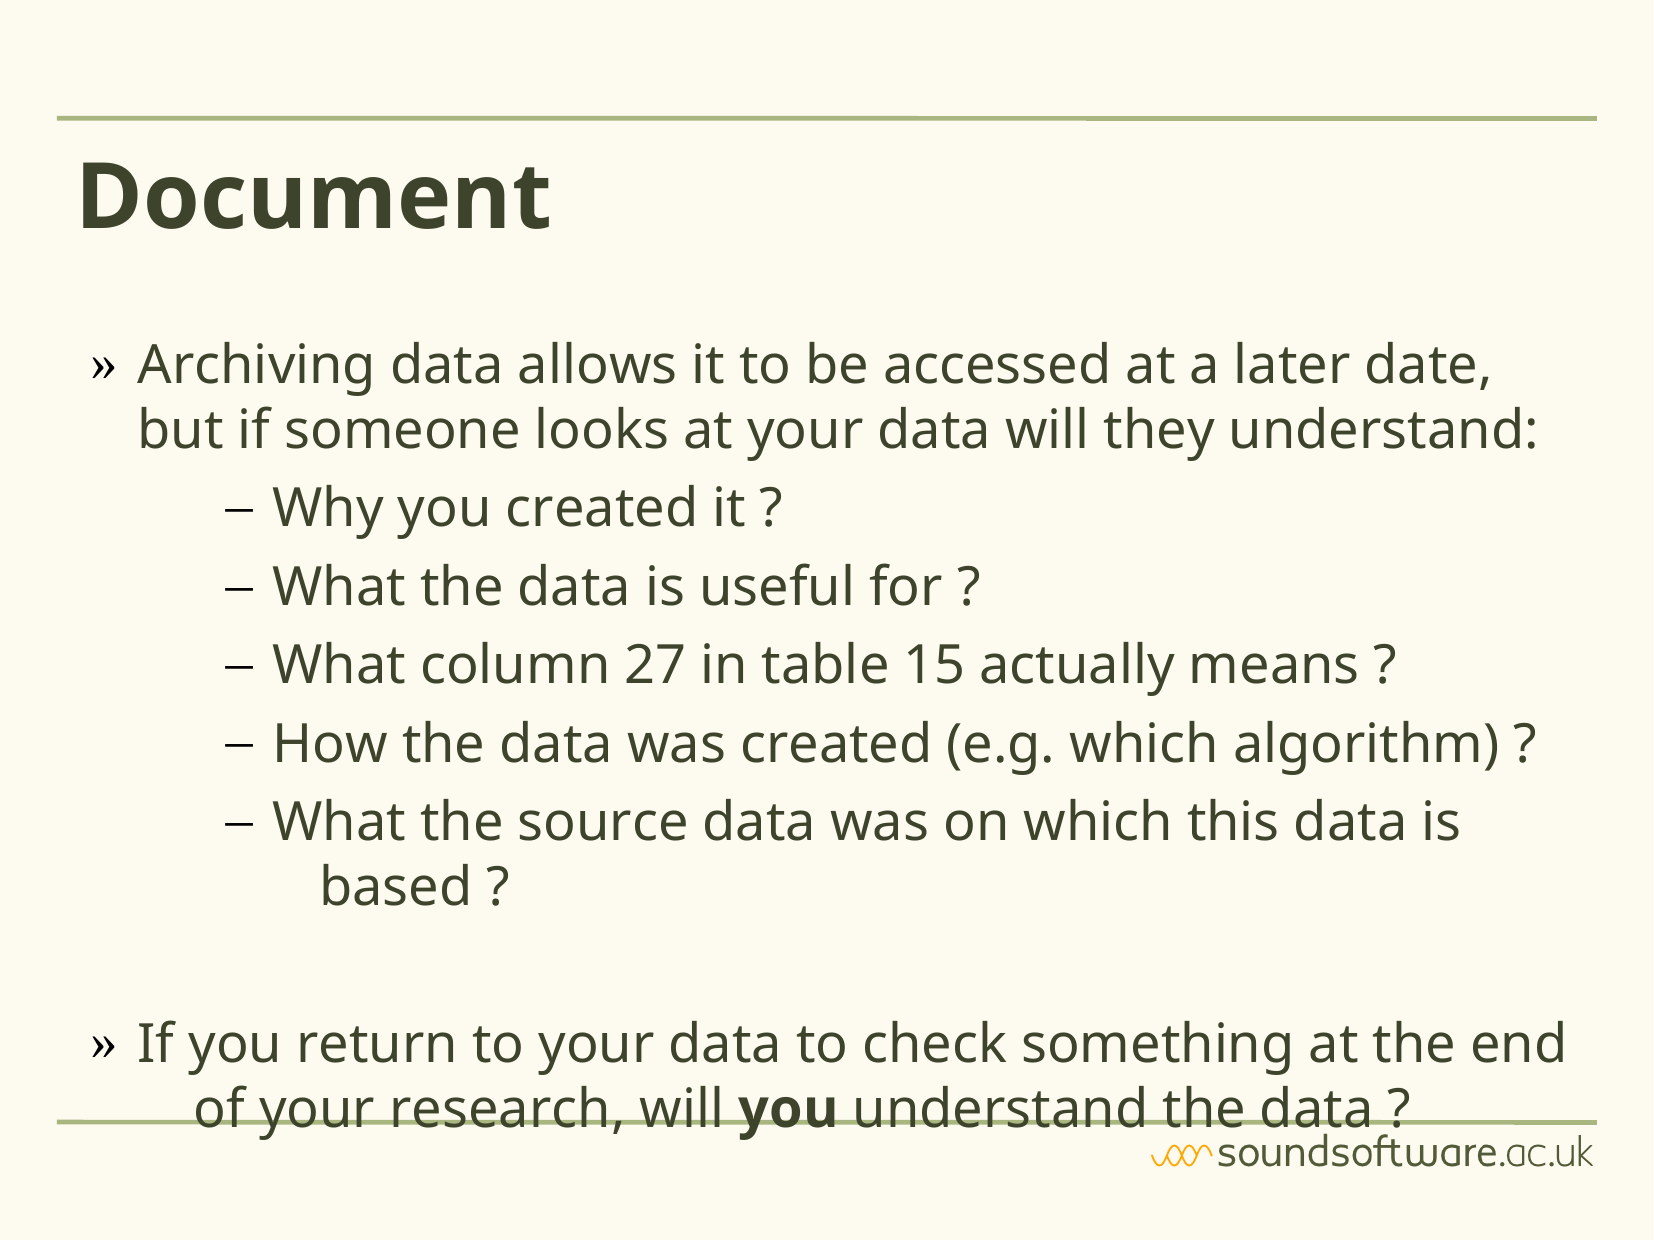

# Document
Archiving data allows it to be accessed at a later date, but if someone looks at your data will they understand:
Why you created it ?
What the data is useful for ?
What column 27 in table 15 actually means ?
How the data was created (e.g. which algorithm) ?
What the source data was on which this data is based ?
If you return to your data to check something at the end of your research, will you understand the data ?